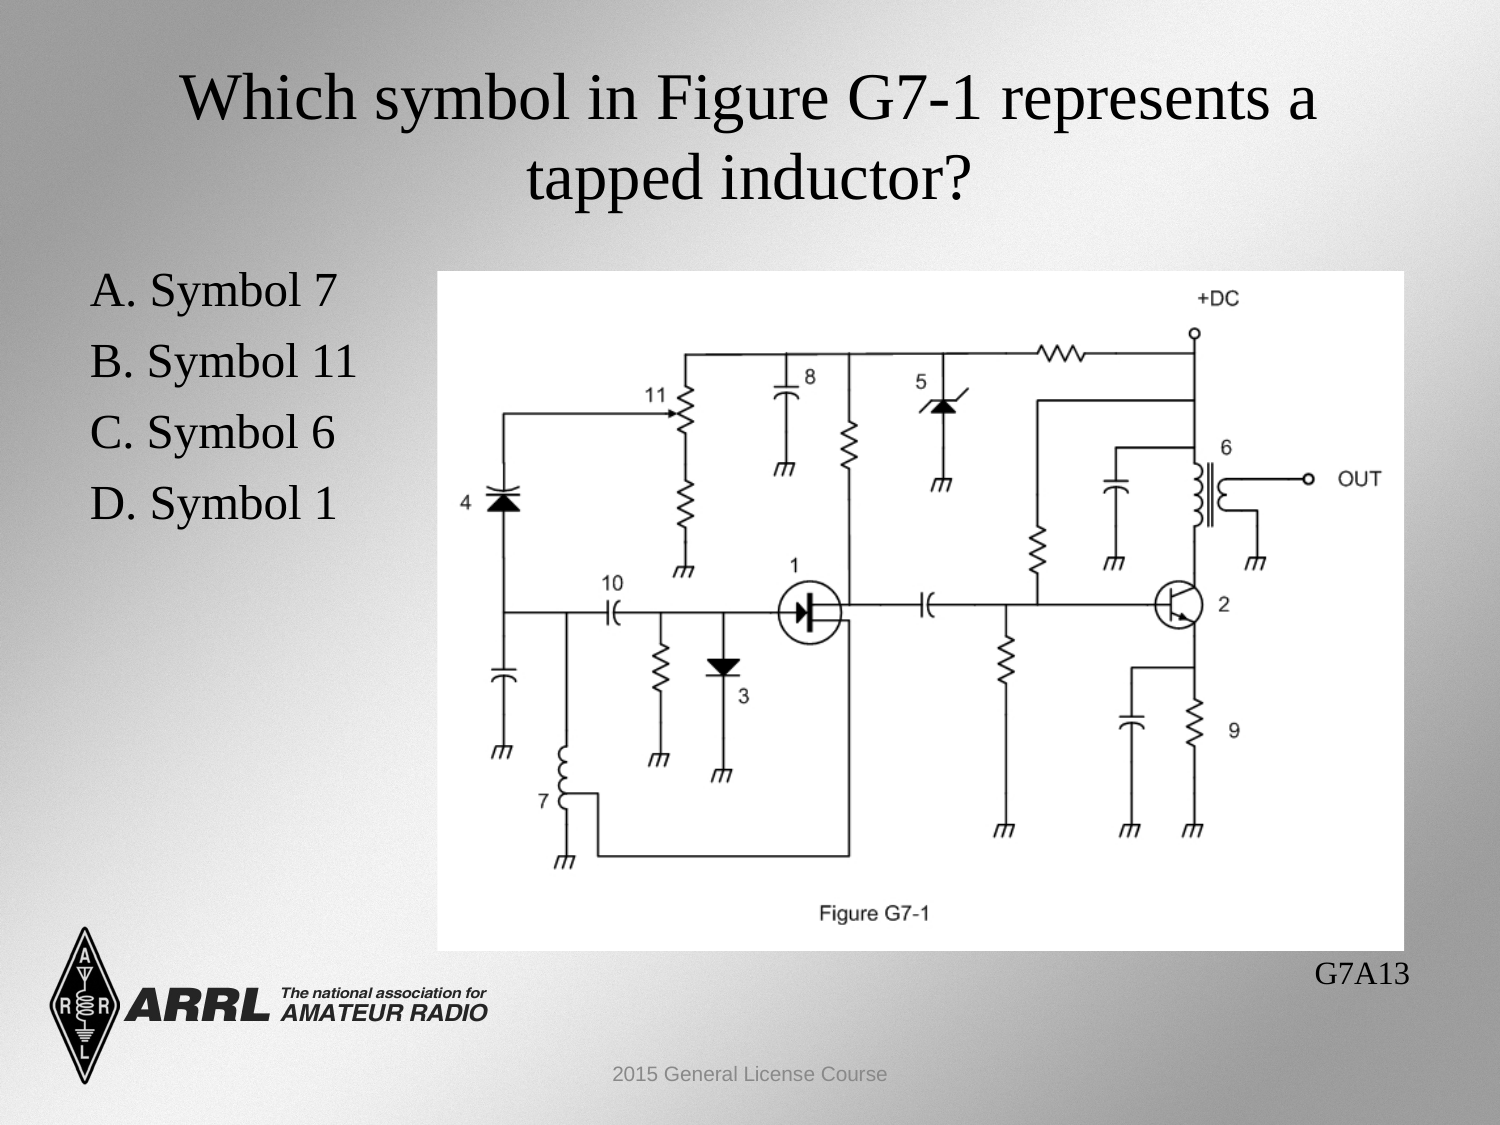

# Which symbol in Figure G7-1 represents a tapped inductor?
A. Symbol 7
B. Symbol 11
C. Symbol 6
D. Symbol 1
 G7A13
2015 General License Course